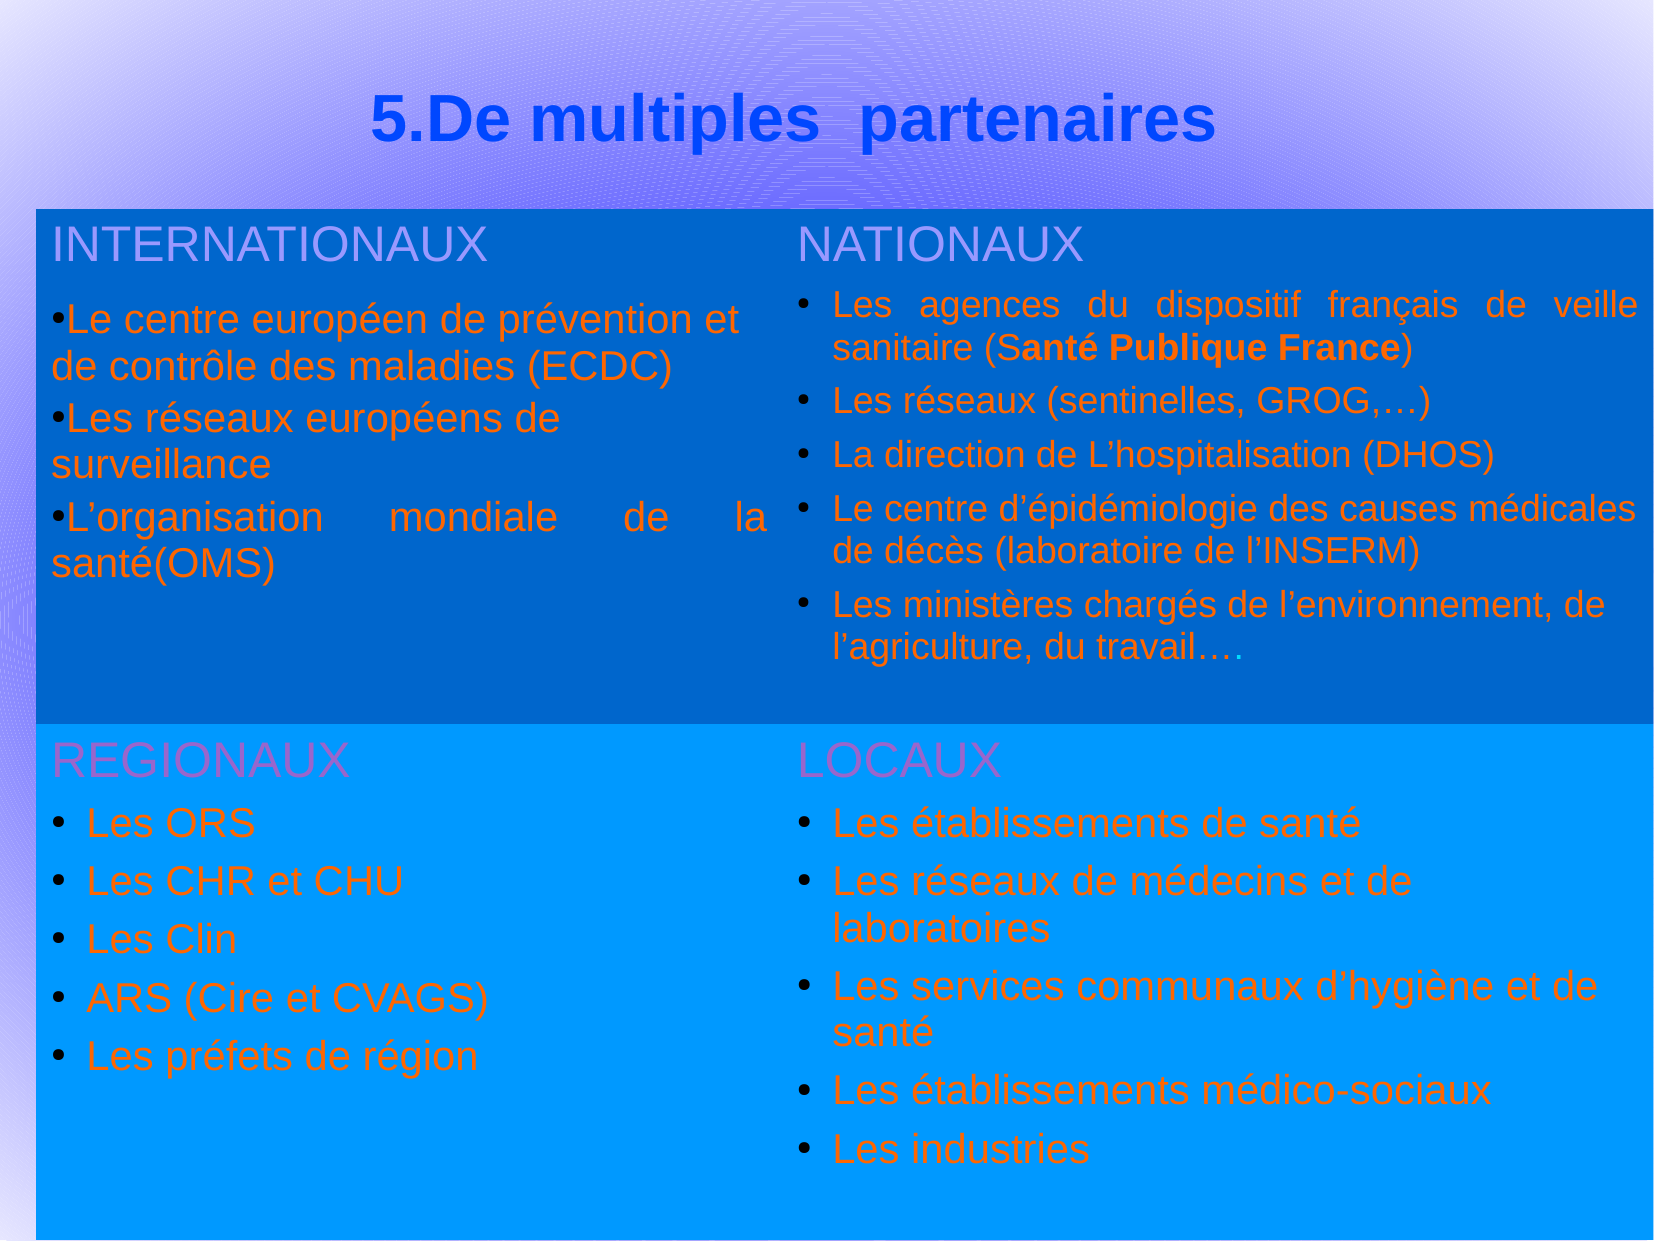

# 5.De multiples partenaires
| INTERNATIONAUX Le centre européen de prévention et de contrôle des maladies (ECDC) Les réseaux européens de surveillance L’organisation mondiale de la santé(OMS) | NATIONAUX Les agences du dispositif français de veille sanitaire (Santé Publique France) Les réseaux (sentinelles, GROG,…) La direction de L’hospitalisation (DHOS) Le centre d’épidémiologie des causes médicales de décès (laboratoire de l’INSERM) Les ministères chargés de l’environnement, de l’agriculture, du travail…. |
| --- | --- |
| REGIONAUX Les ORS Les CHR et CHU Les Clin ARS (Cire et CVAGS) Les préfets de région | LOCAUX Les établissements de santé Les réseaux de médecins et de laboratoires Les services communaux d’hygiène et de santé Les établissements médico-sociaux Les industries |